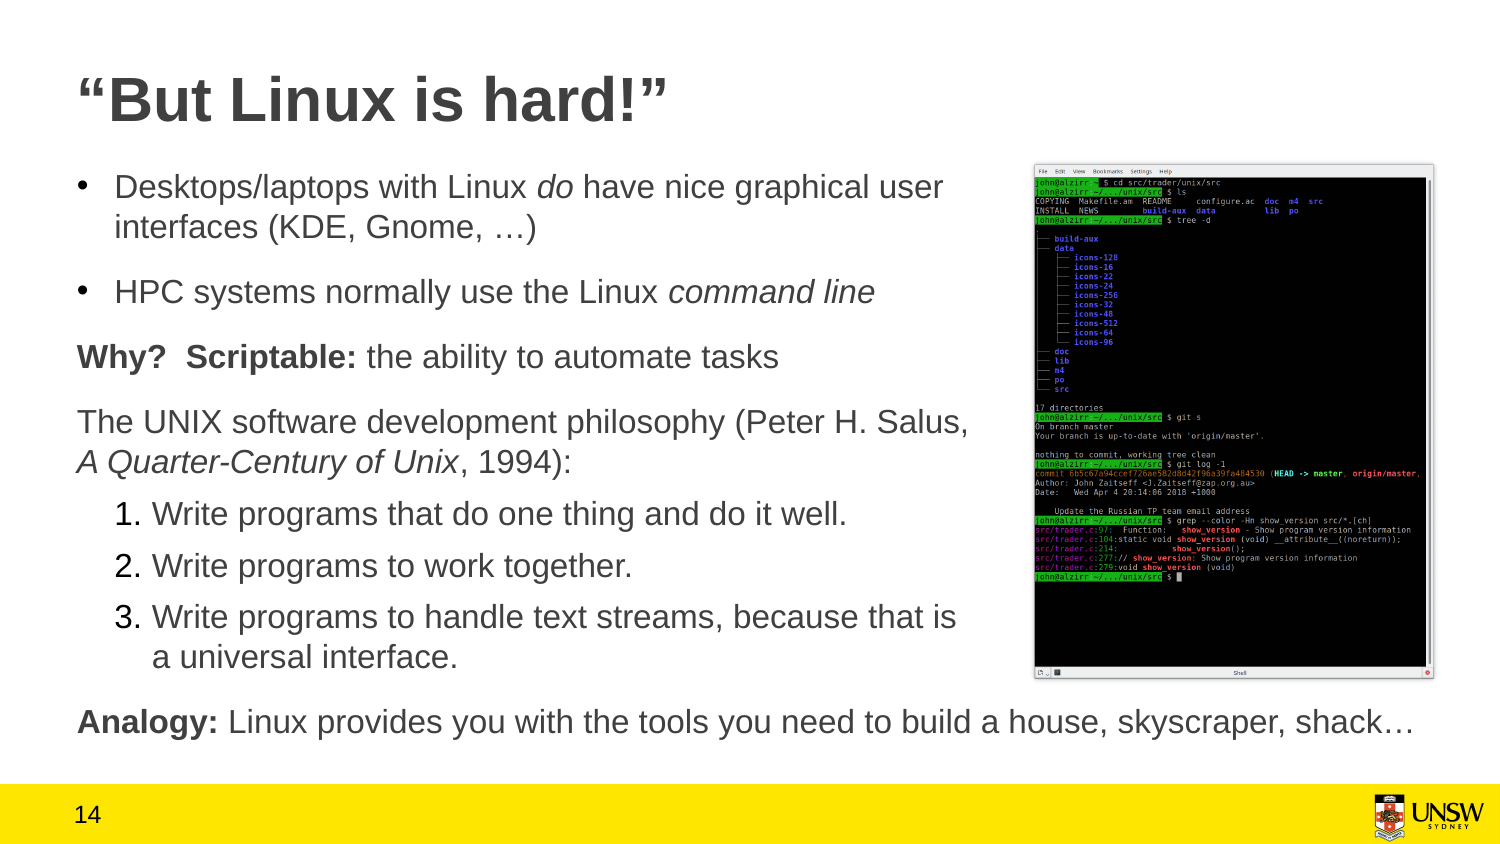

# “But Linux is hard!”
Desktops/laptops with Linux do have nice graphical user
interfaces (KDE, Gnome, …)
HPC systems normally use the Linux command line
Why? Scriptable: the ability to automate tasks
The UNIX software development philosophy (Peter H. Salus,
A Quarter-Century of Unix, 1994):
Write programs that do one thing and do it well.
Write programs to work together.
Write programs to handle text streams, because that is
a universal interface.
Analogy: Linux provides you with the tools you need to build a house, skyscraper, shack…